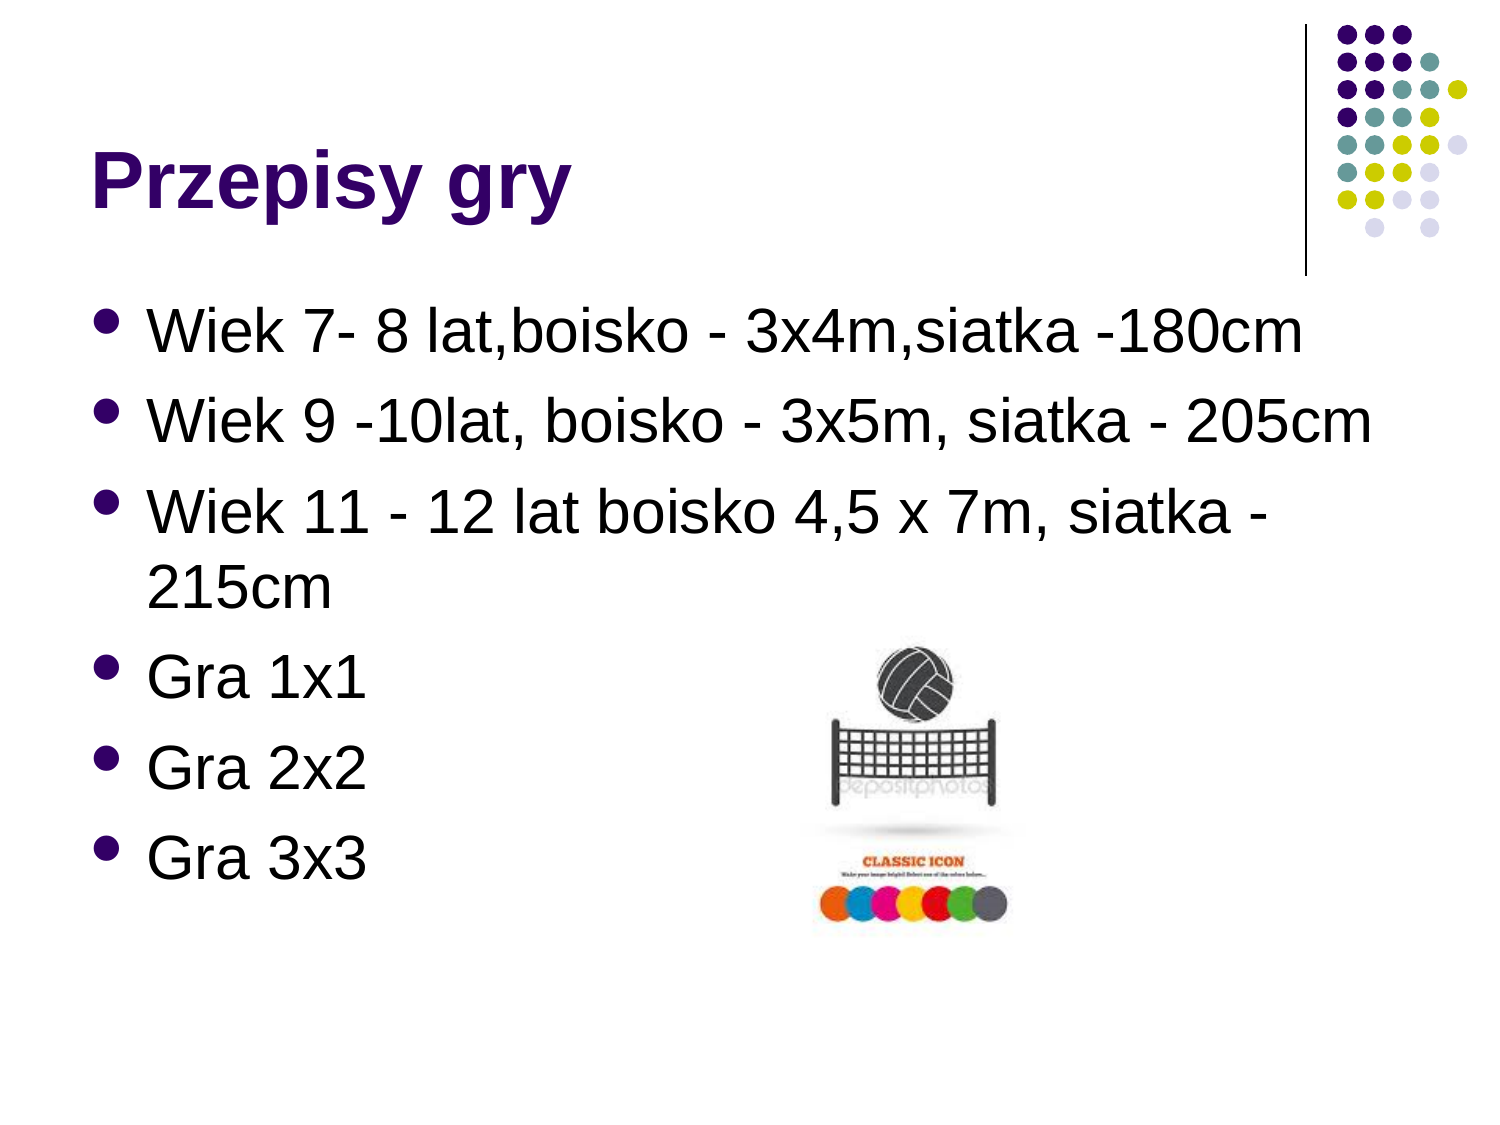

# Przepisy gry
Wiek 7- 8 lat,boisko - 3x4m,siatka -180cm
Wiek 9 -10lat, boisko - 3x5m, siatka - 205cm
Wiek 11 - 12 lat boisko 4,5 x 7m, siatka -215cm
Gra 1x1
Gra 2x2
Gra 3x3